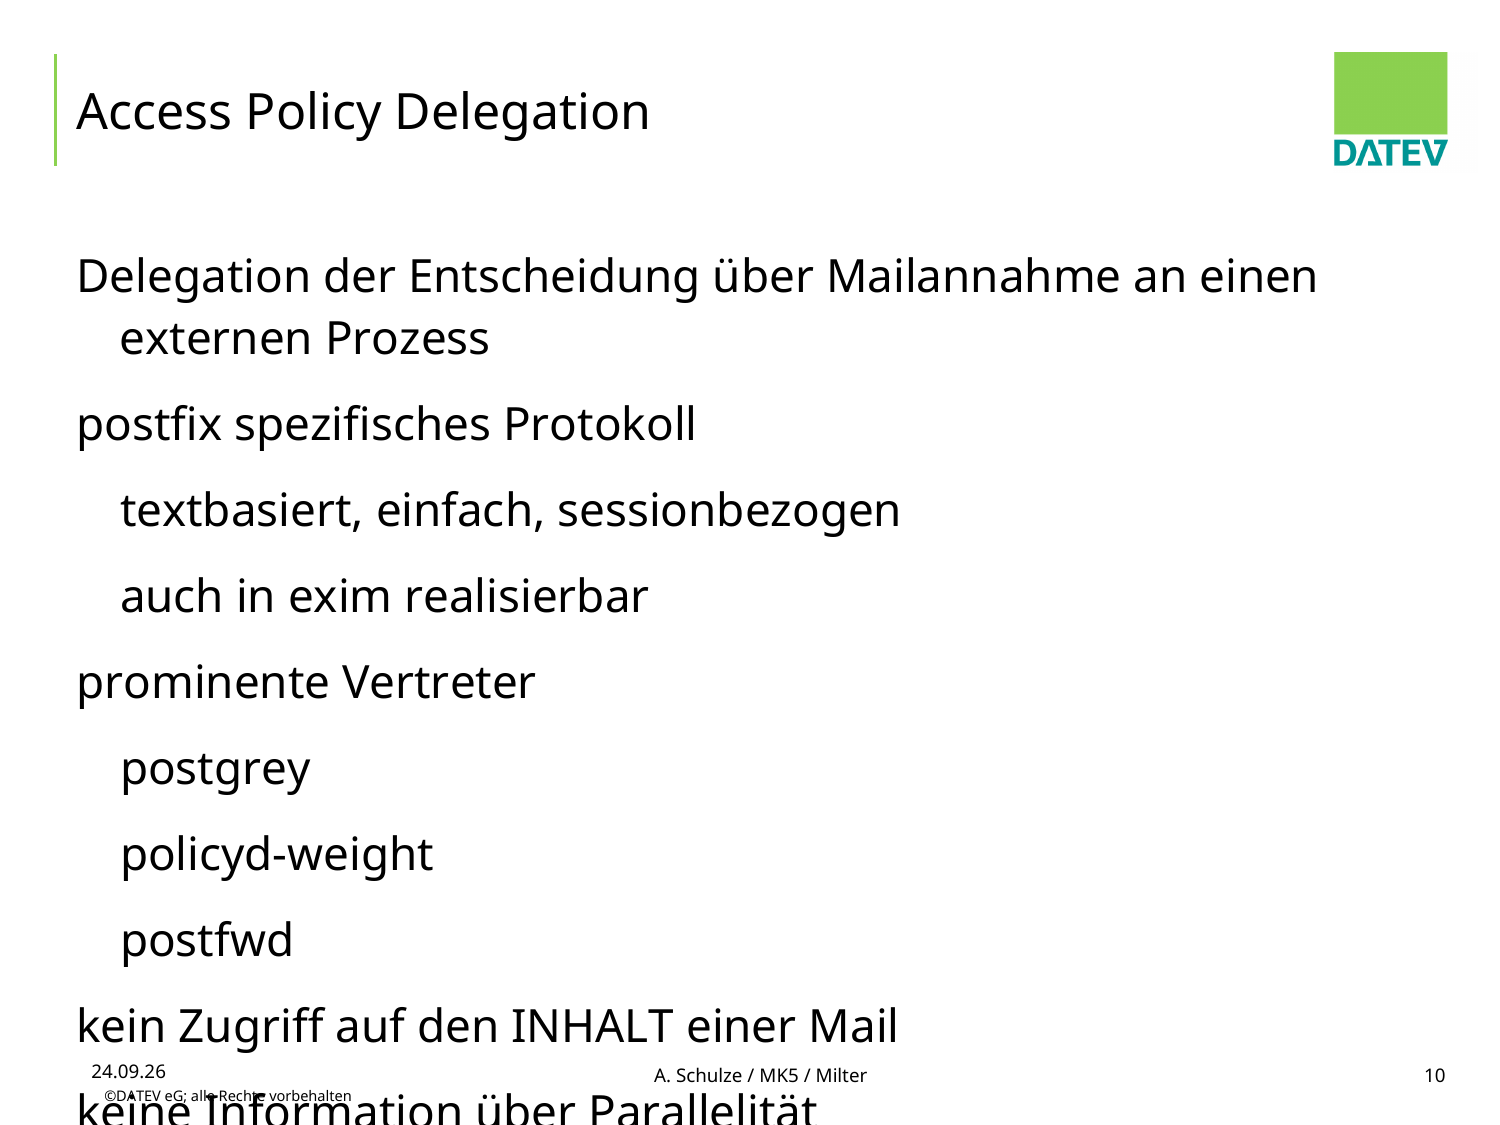

# Access Policy Delegation
Delegation der Entscheidung über Mailannahme an einen externen Prozess
postfix spezifisches Protokoll
textbasiert, einfach, sessionbezogen
auch in exim realisierbar
prominente Vertreter
postgrey
policyd-weight
postfwd
kein Zugriff auf den INHALT einer Mail
keine Information über Parallelität
A. Schulze / MK5 / Milter
10